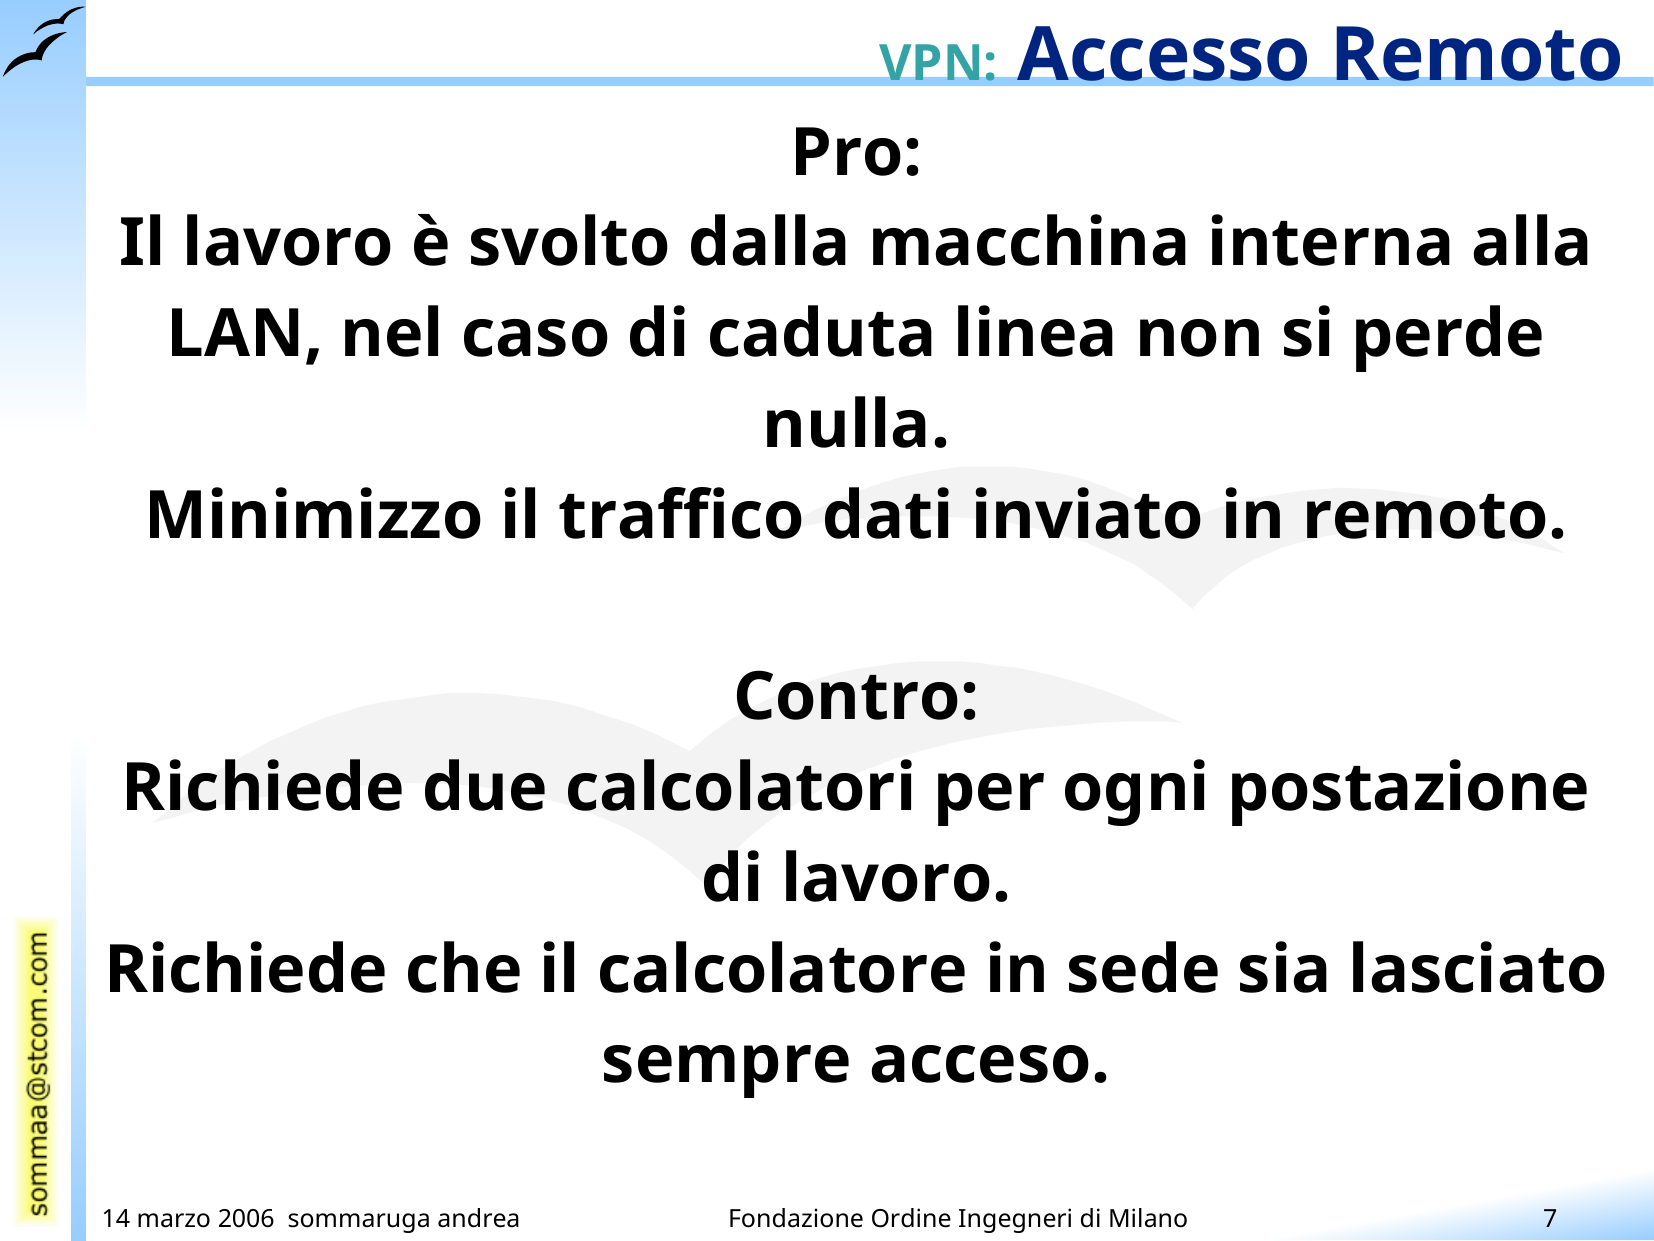

# VPN: Accesso Remoto
Pro:
Il lavoro è svolto dalla macchina interna alla LAN, nel caso di caduta linea non si perde nulla.
Minimizzo il traffico dati inviato in remoto.
Contro:
Richiede due calcolatori per ogni postazione di lavoro.
Richiede che il calcolatore in sede sia lasciato sempre acceso.